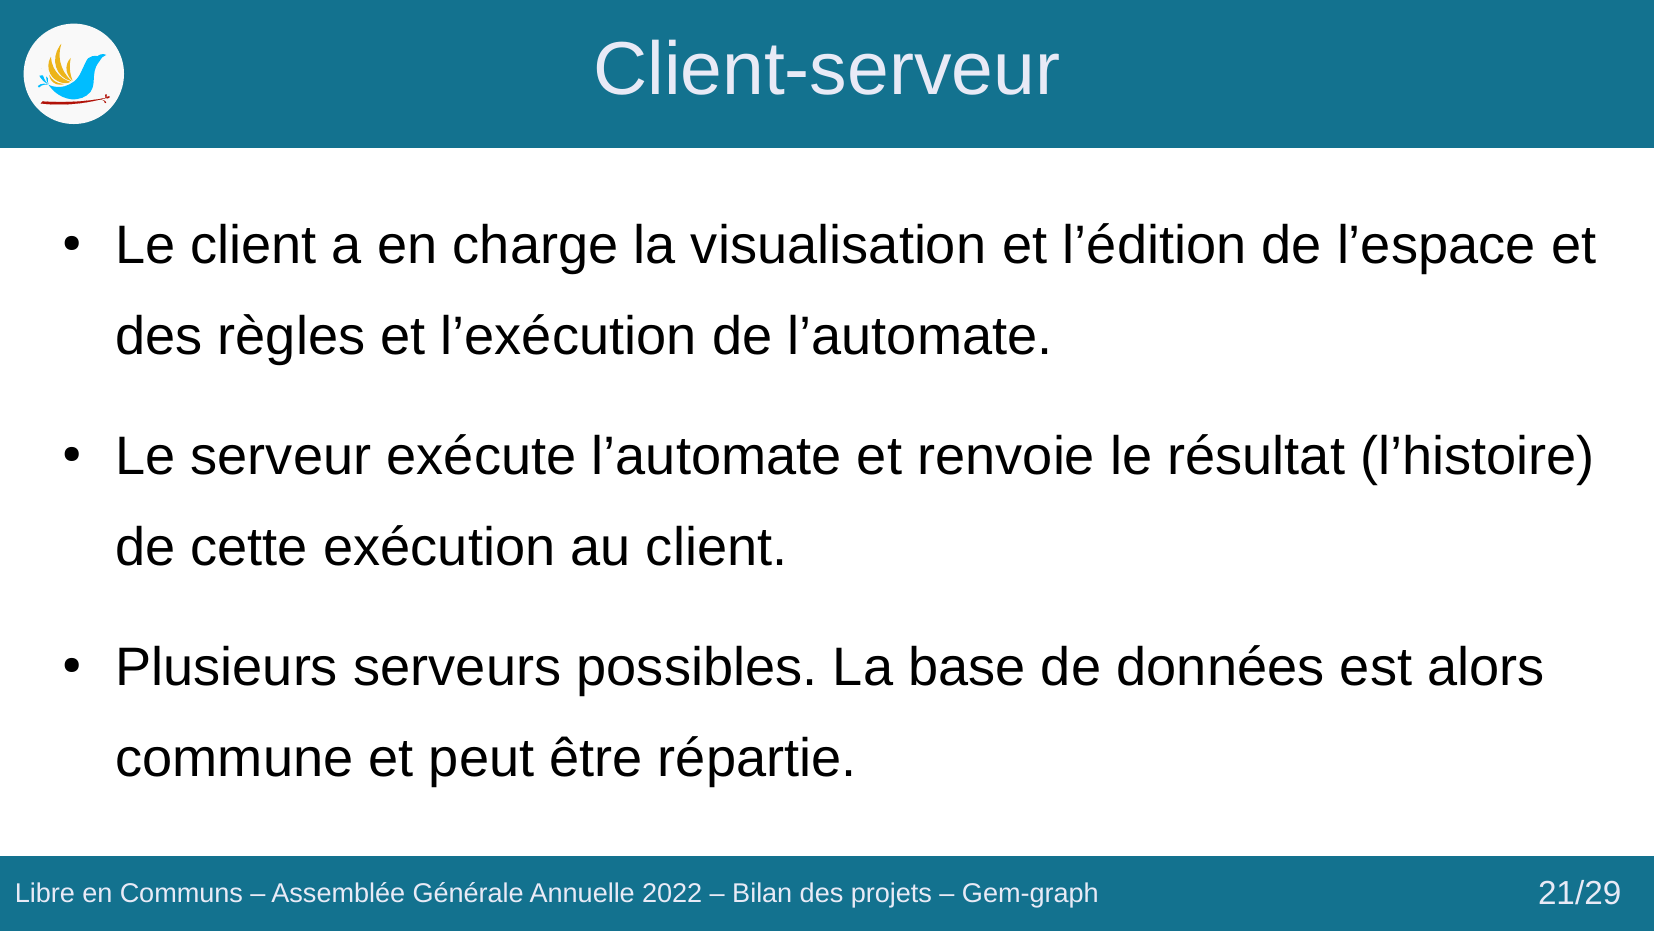

Client-serveur
Le client a en charge la visualisation et l’édition de l’espace et des règles et l’exécution de l’automate.
Le serveur exécute l’automate et renvoie le résultat (l’histoire) de cette exécution au client.
Plusieurs serveurs possibles. La base de données est alors commune et peut être répartie.
Libre en Communs – Assemblée Générale Annuelle 2022 – Bilan des projets – Gem-graph